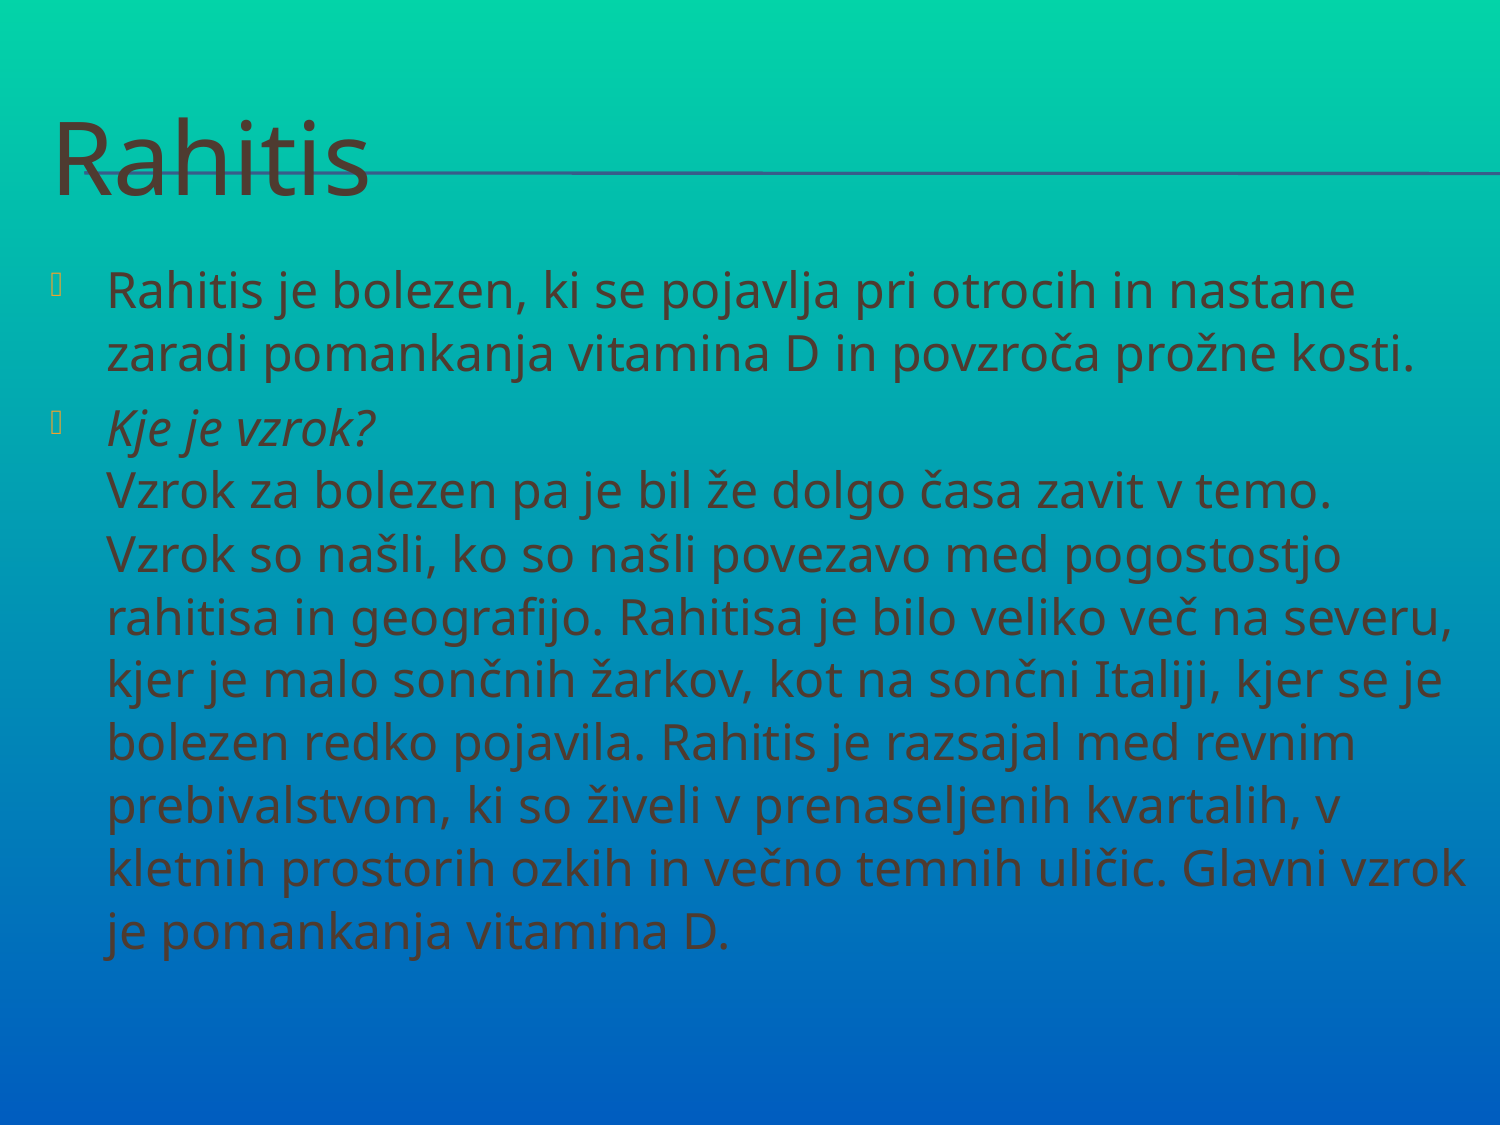

# Rahitis
Rahitis je bolezen, ki se pojavlja pri otrocih in nastane zaradi pomankanja vitamina D in povzroča prožne kosti.
Kje je vzrok?
Vzrok za bolezen pa je bil že dolgo časa zavit v temo. Vzrok so našli, ko so našli povezavo med pogostostjo rahitisa in geografijo. Rahitisa je bilo veliko več na severu, kjer je malo sončnih žarkov, kot na sončni Italiji, kjer se je bolezen redko pojavila. Rahitis je razsajal med revnim prebivalstvom, ki so živeli v prenaseljenih kvartalih, v kletnih prostorih ozkih in večno temnih uličic. Glavni vzrok je pomankanja vitamina D.